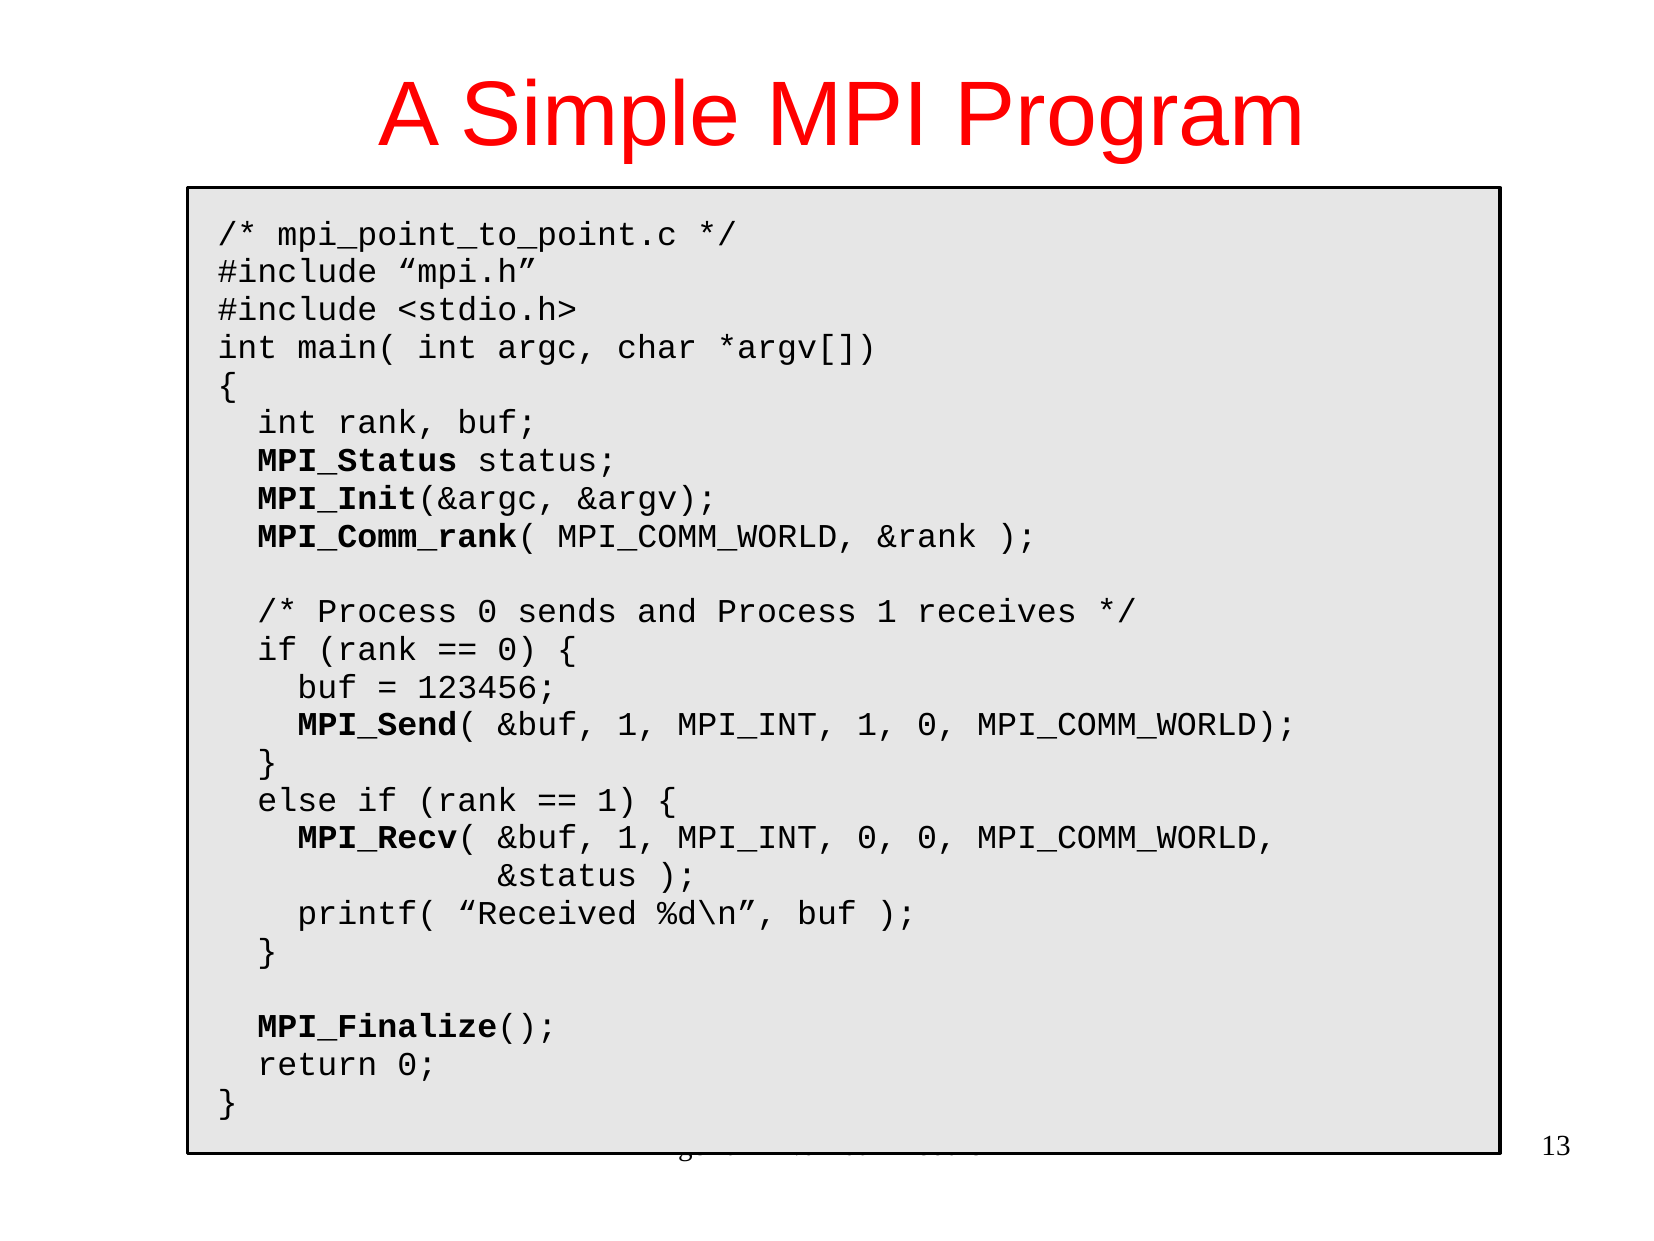

# A Simple MPI Program
/* mpi_point_to_point.c */
#include “mpi.h”
#include <stdio.h>
int main( int argc, char *argv[])
{
 int rank, buf;
 MPI_Status status;
 MPI_Init(&argc, &argv);
 MPI_Comm_rank( MPI_COMM_WORLD, &rank );
 /* Process 0 sends and Process 1 receives */
 if (rank == 0) {
 buf = 123456;
 MPI_Send( &buf, 1, MPI_INT, 1, 0, MPI_COMM_WORLD);
 }
 else if (rank == 1) {
 MPI_Recv( &buf, 1, MPI_INT, 0, 0, MPI_COMM_WORLD,
 &status );
 printf( “Received %d\n”, buf );
 }
 MPI_Finalize();
 return 0;
}
Algoritmi Avanzati--modulo 2
13